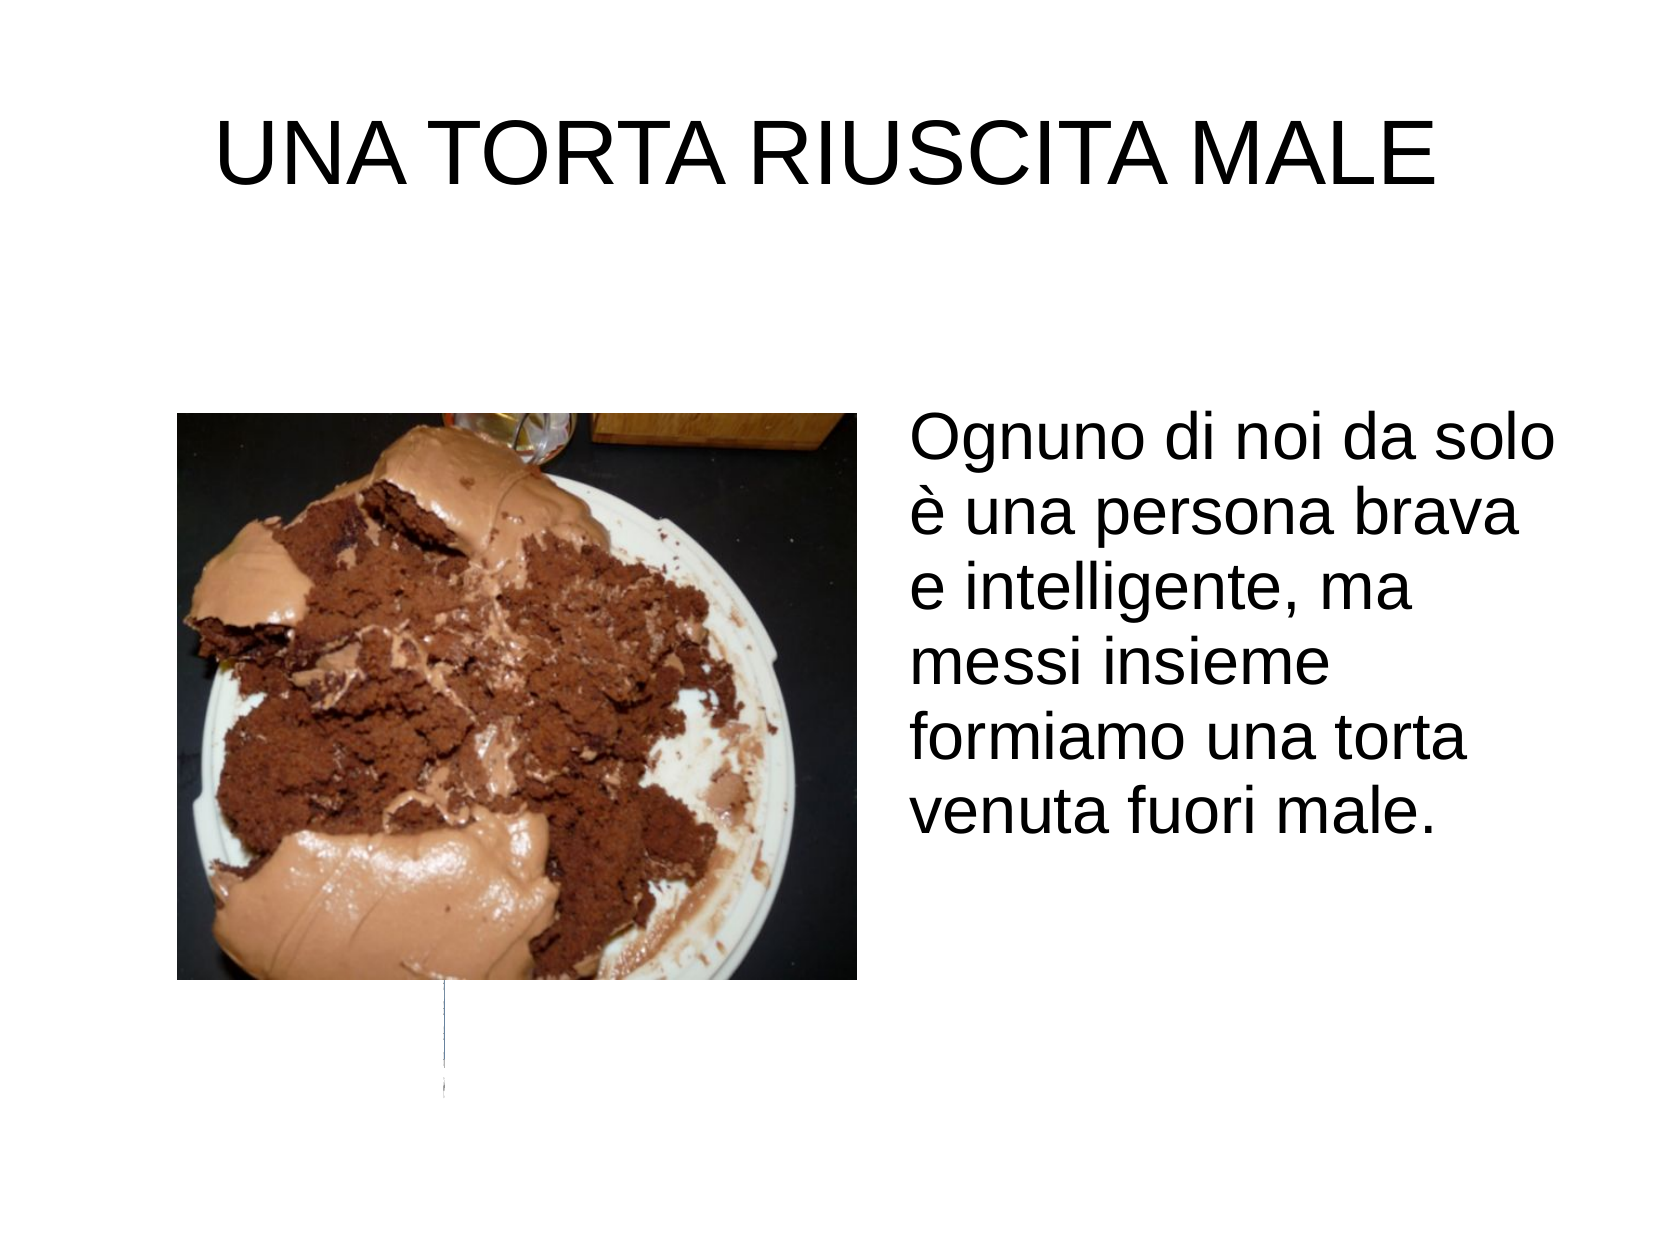

# UNA TORTA RIUSCITA MALE
Ognuno di noi da solo è una persona brava e intelligente, ma messi insieme formiamo una torta venuta fuori male.
### Chart
| Category | Colonna 1 |
|---|---|
| Riga 1 | 9.1 |
| Riga 2 | 2.4 |
| Riga 3 | 3.1 |
| Riga 4 | 4.3 |